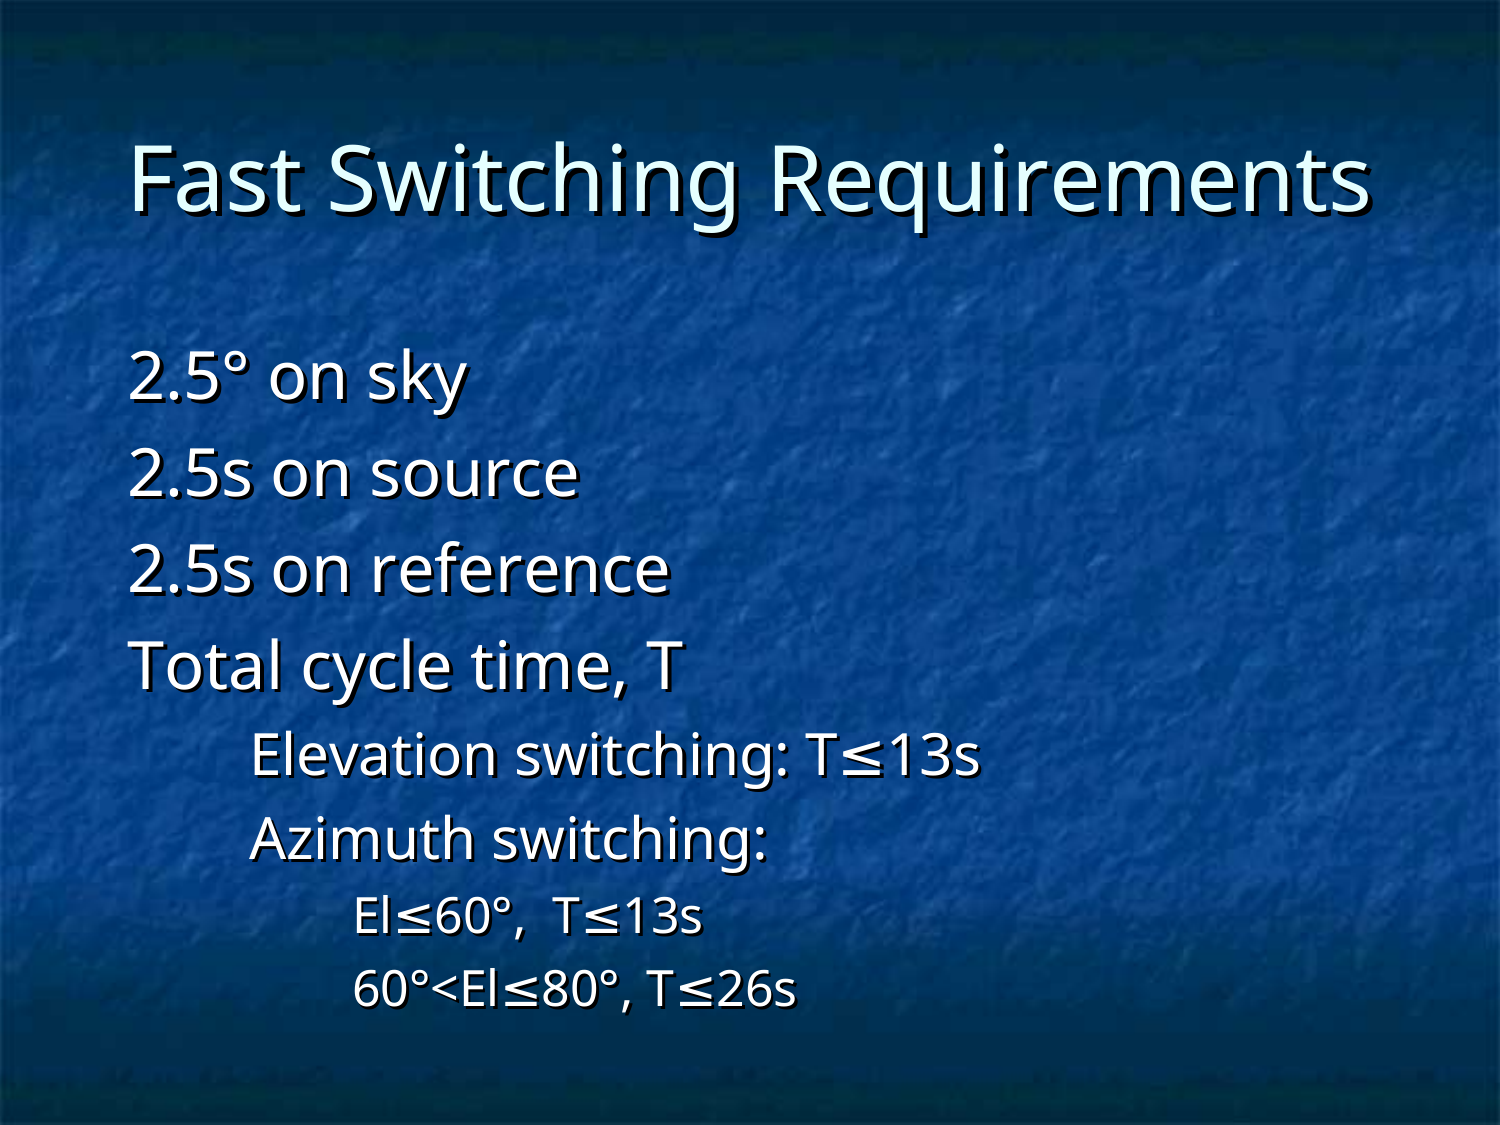

# Fast Switching Requirements
2.5° on sky
2.5s on source
2.5s on reference
Total cycle time, T
Elevation switching: T≤13s
Azimuth switching:
El≤60°, T≤13s
60°<El≤80°, T≤26s